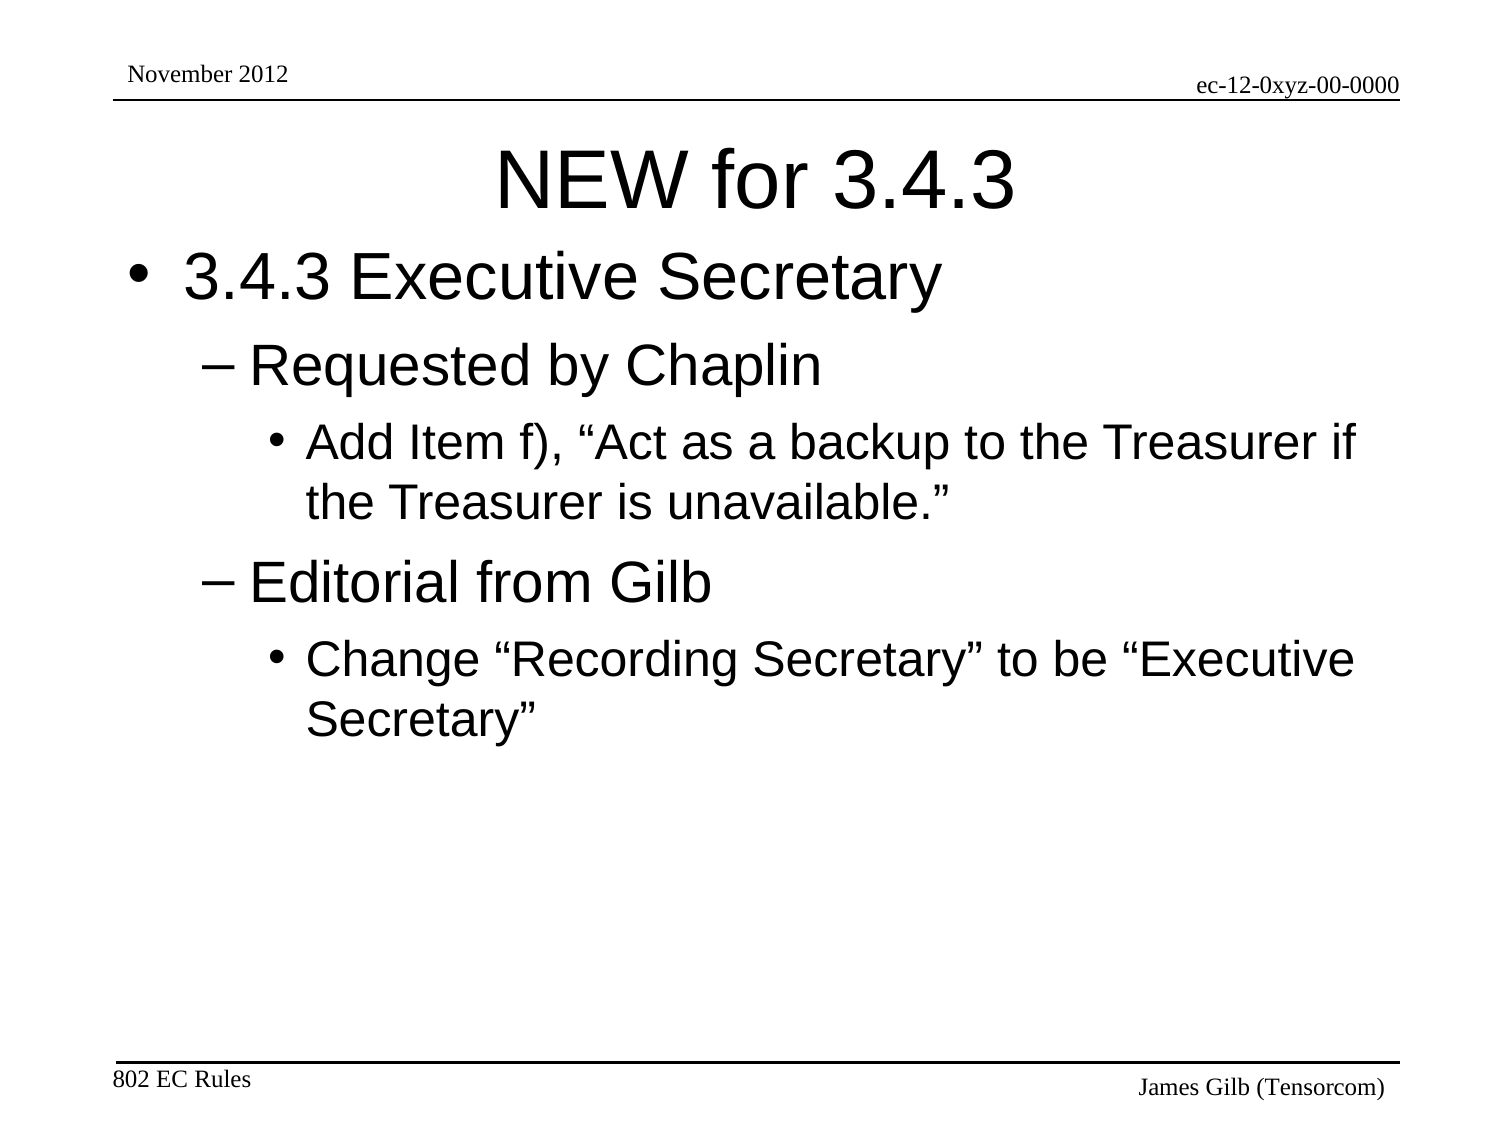

# NEW for 3.4.3
3.4.3 Executive Secretary
Requested by Chaplin
Add Item f), “Act as a backup to the Treasurer if the Treasurer is unavailable.”
Editorial from Gilb
Change “Recording Secretary” to be “Executive Secretary”